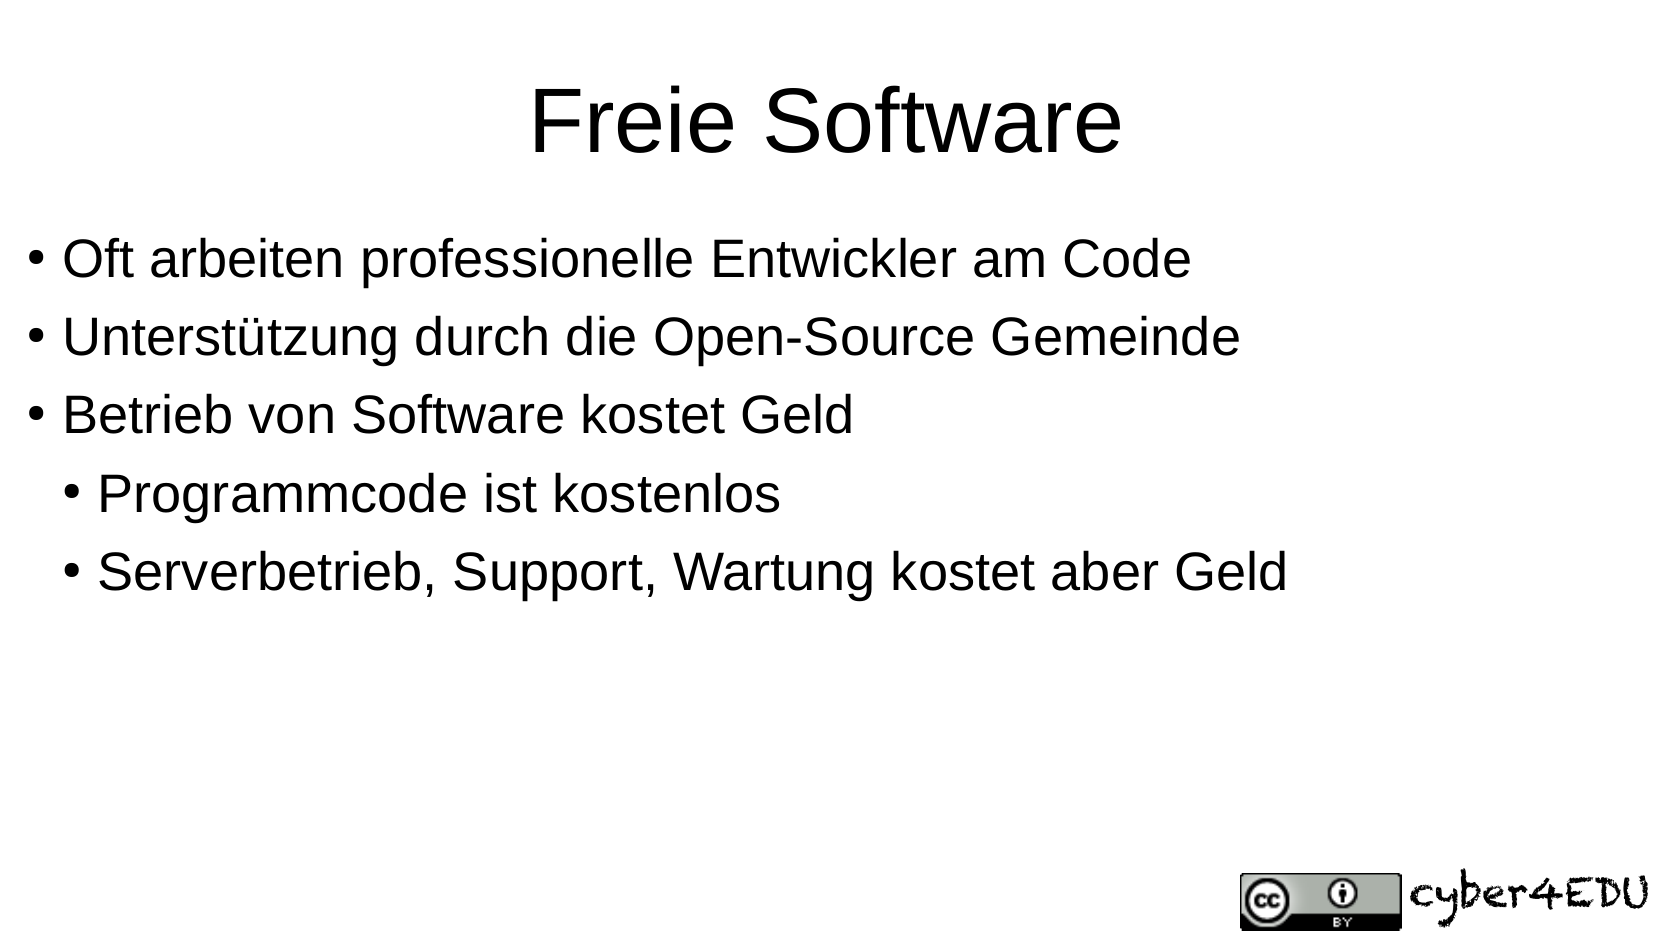

Professionell und günstig
# Freie Software
Oft arbeiten professionelle Entwickler am Code
Unterstützung durch die Open-Source Gemeinde
Betrieb von Software kostet Geld
Programmcode ist kostenlos
Serverbetrieb, Support, Wartung kostet aber Geld